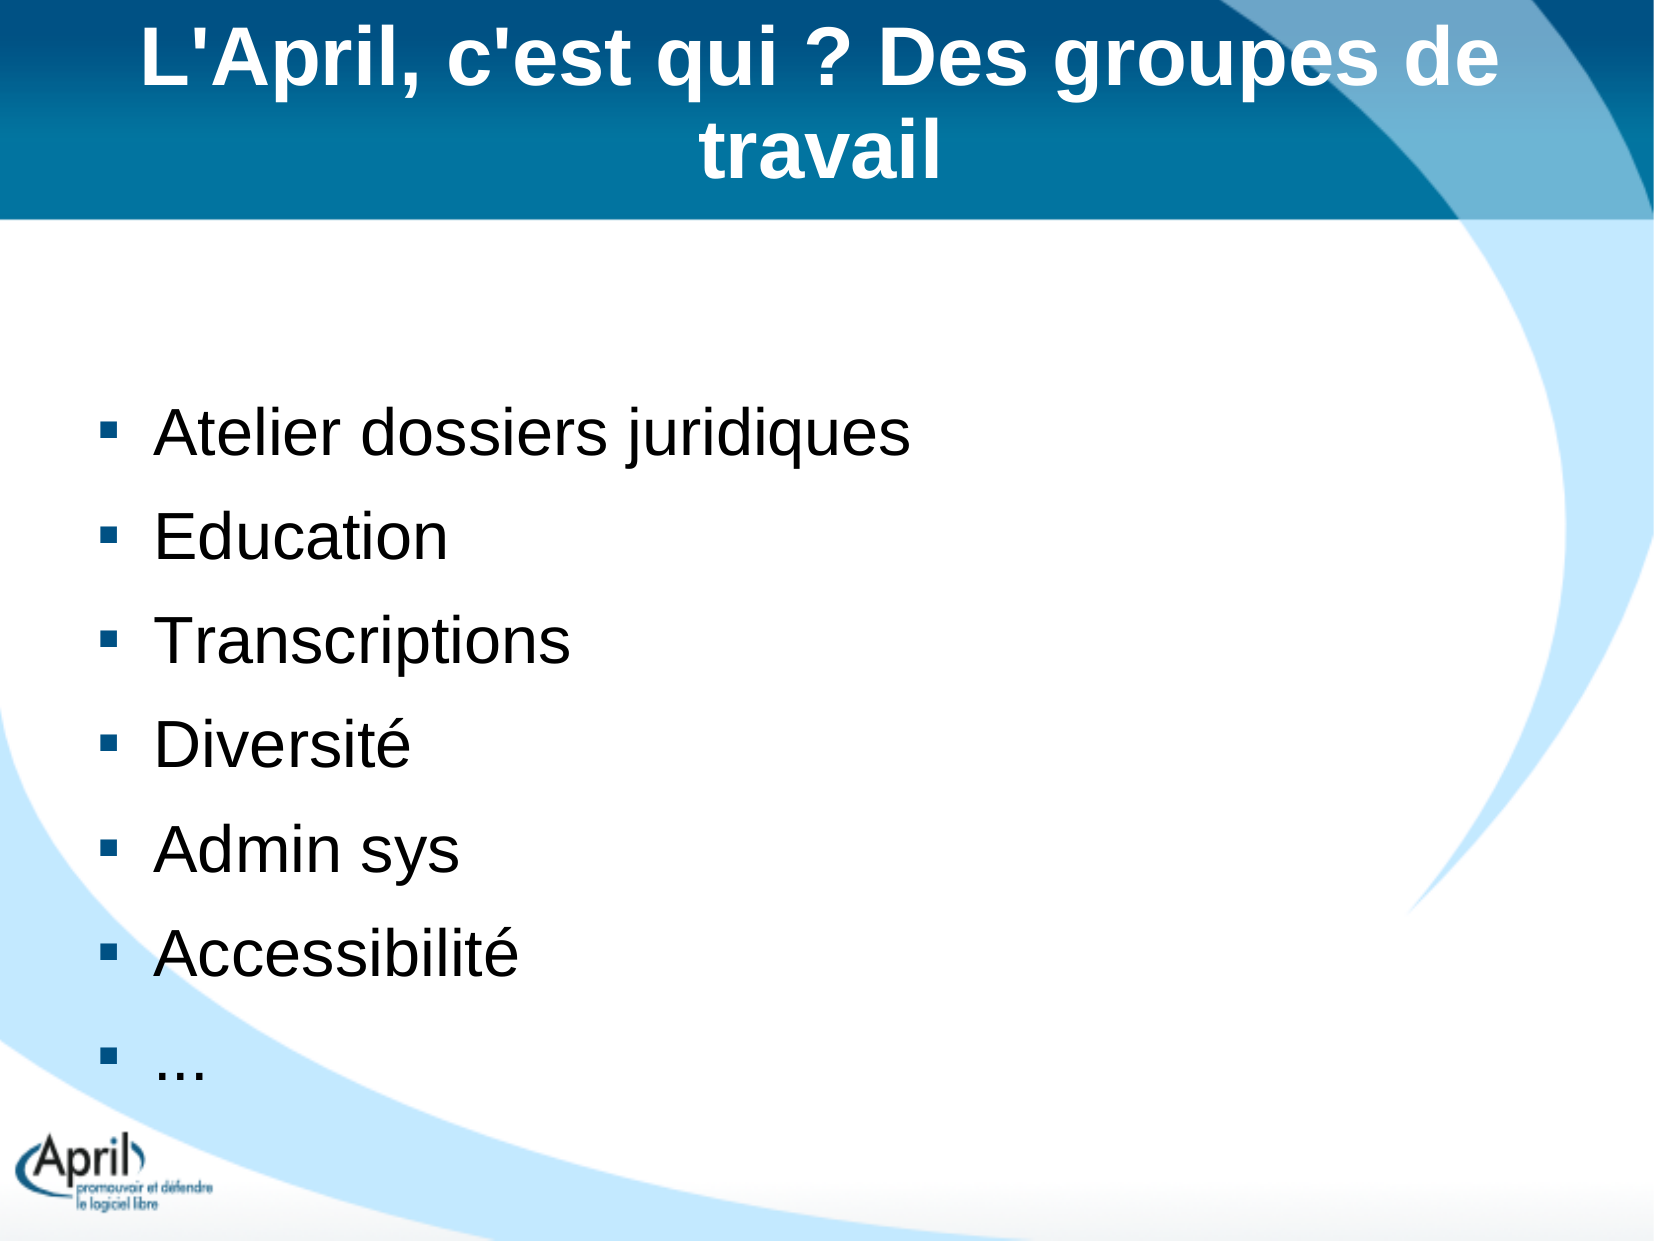

# L'April, c'est qui ? Des groupes de travail
Atelier dossiers juridiques
Education
Transcriptions
Diversité
Admin sys
Accessibilité
...